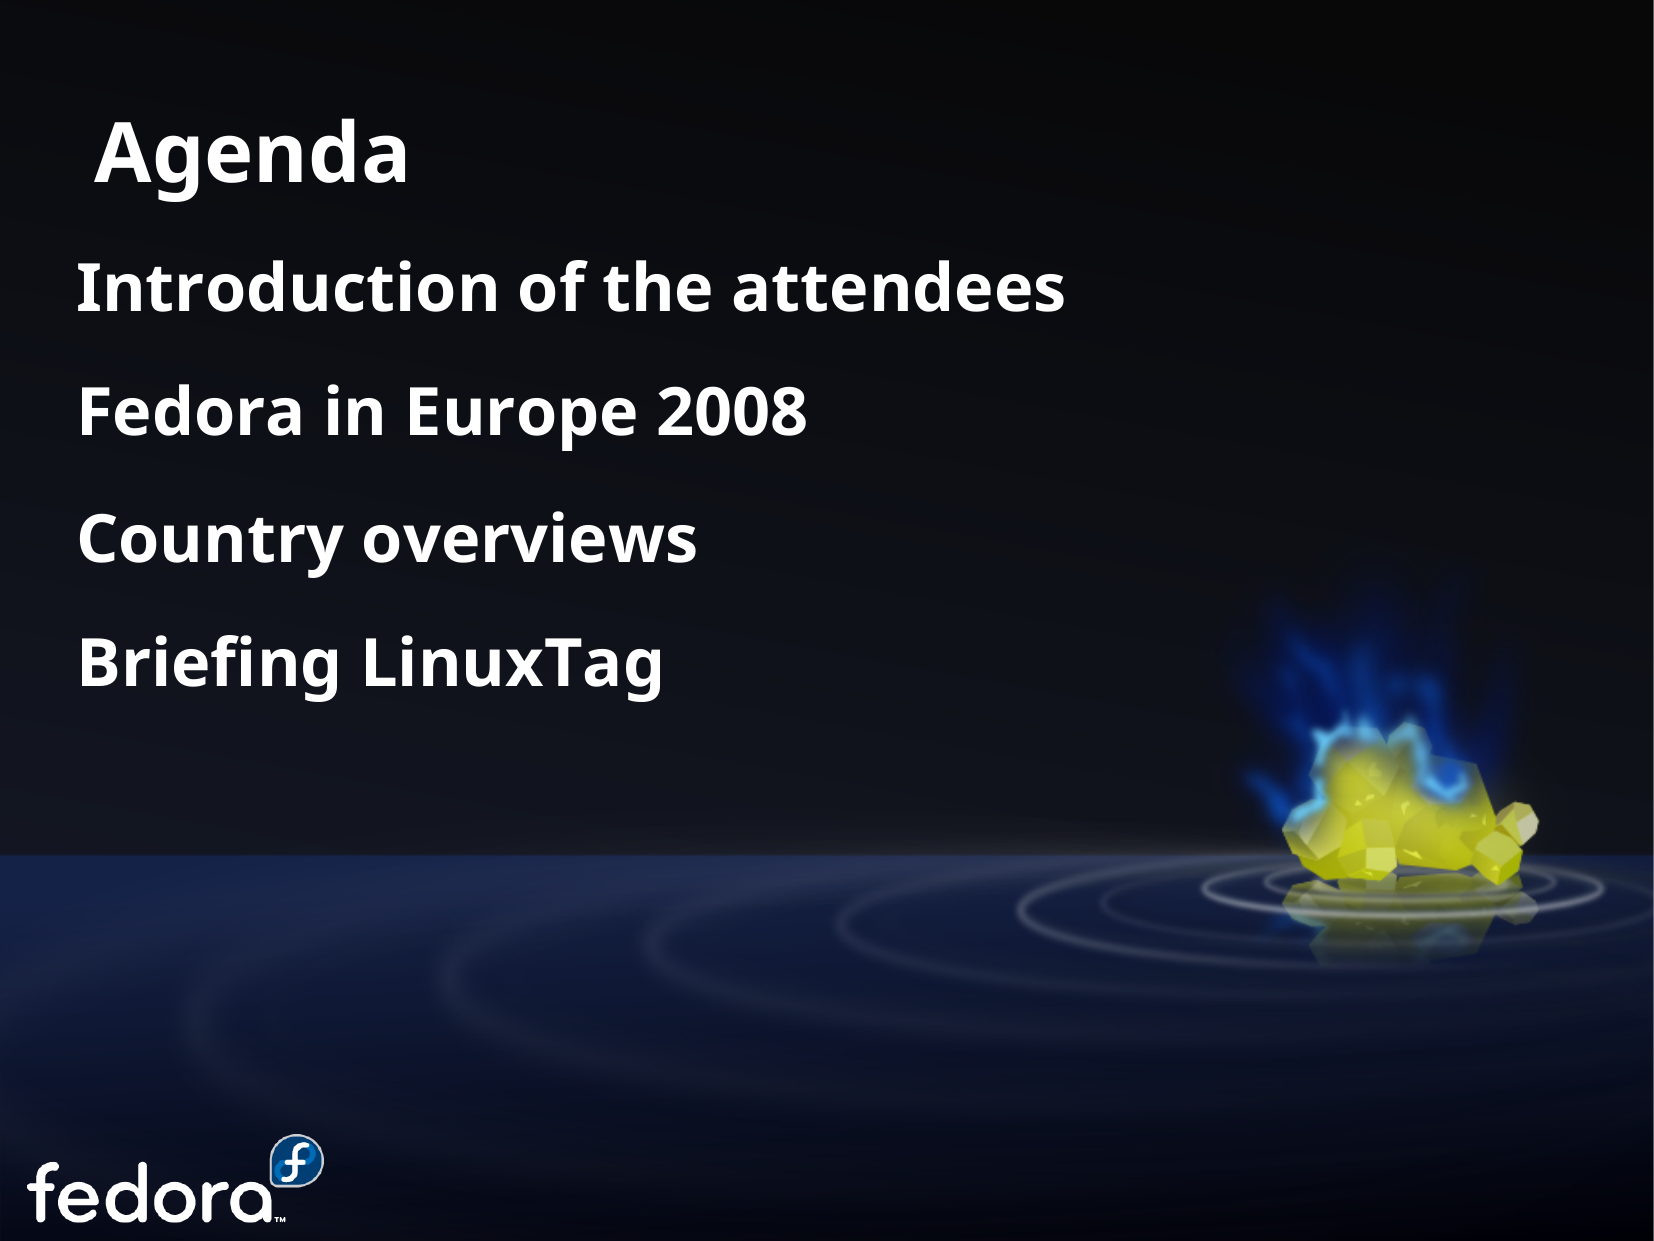

# Agenda
Introduction of the attendees
Fedora in Europe 2008
Country overviews
Briefing LinuxTag